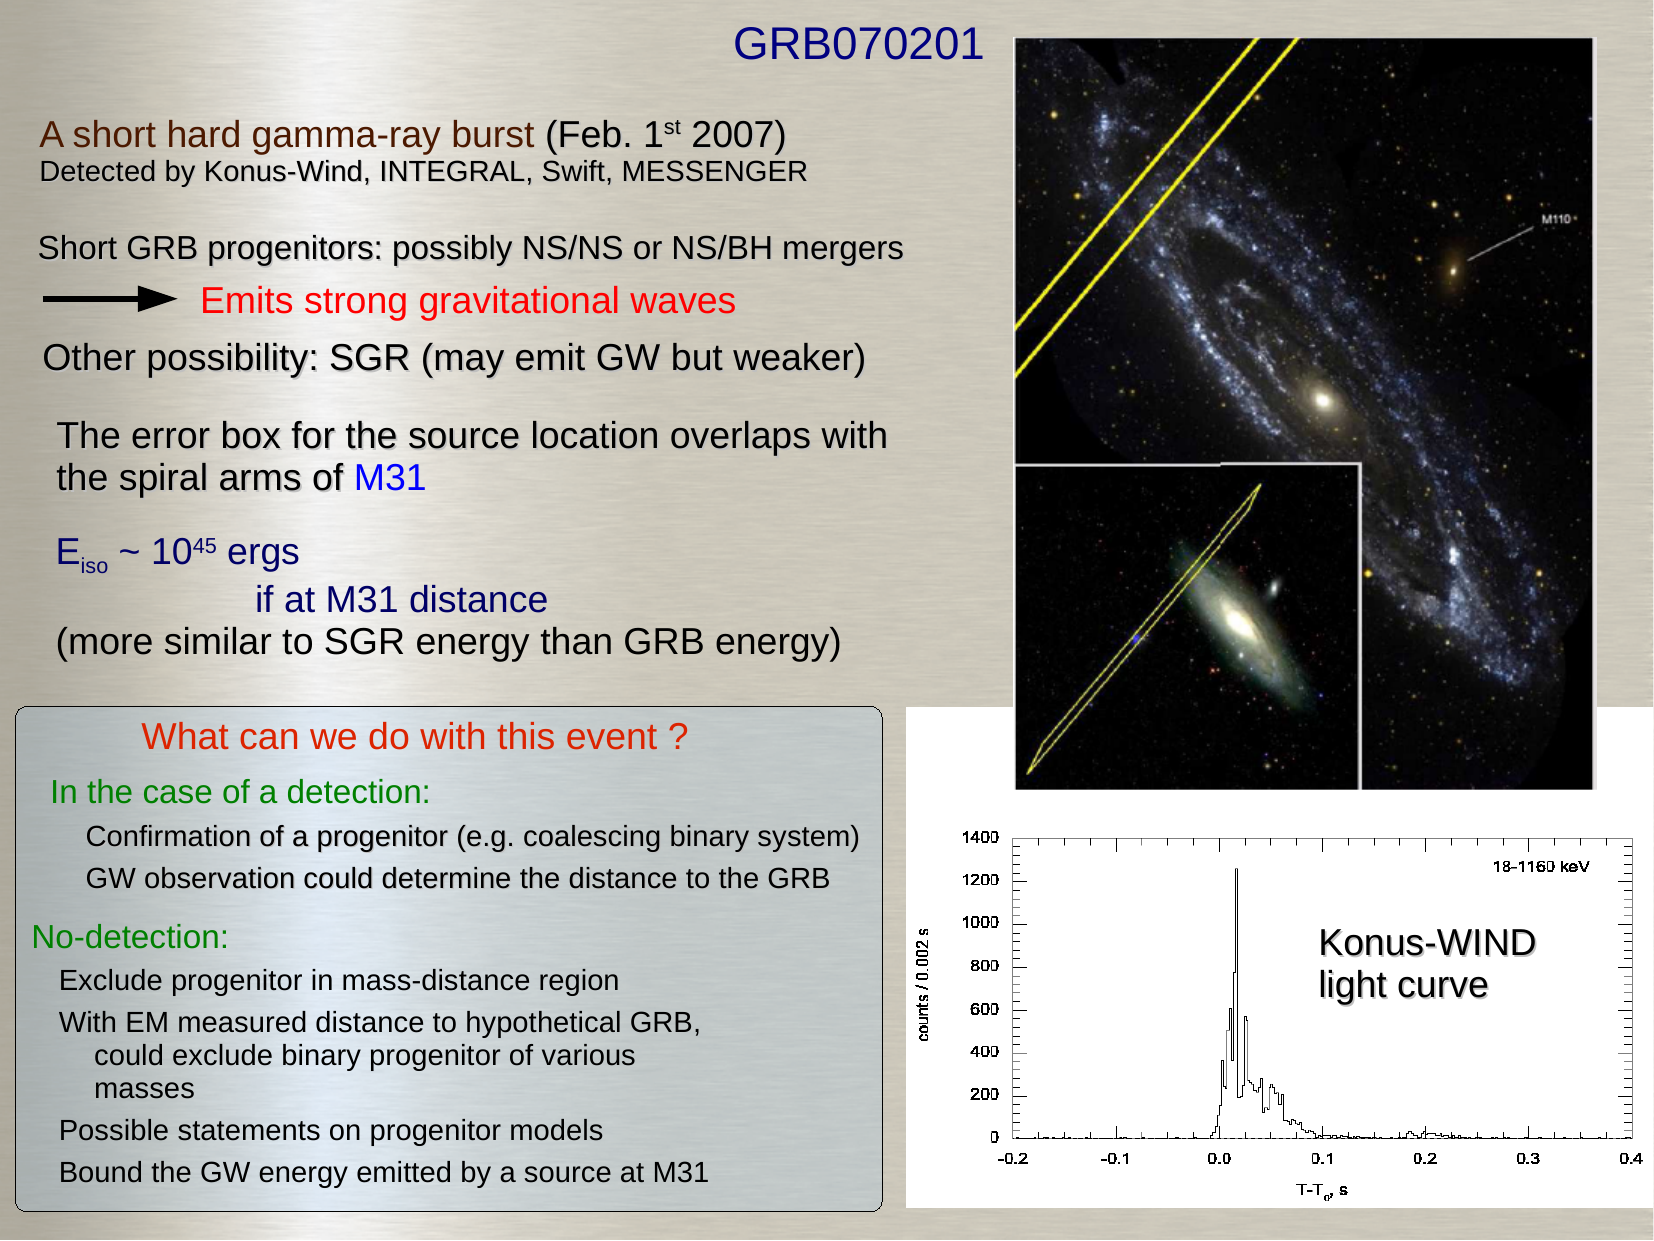

GRB070201
A short hard gamma-ray burst (Feb. 1st 2007)
Detected by Konus-Wind, INTEGRAL, Swift, MESSENGER
Short GRB progenitors: possibly NS/NS or NS/BH mergers
Emits strong gravitational waves
Other possibility: SGR (may emit GW but weaker)
The error box for the source location overlaps with
the spiral arms of M31
Eiso ~ 1045 ergs
 if at M31 distance
(more similar to SGR energy than GRB energy)
What can we do with this event ?
# In the case of a detection:
Confirmation of a progenitor (e.g. coalescing binary system)
GW observation could determine the distance to the GRB
 No-detection:
Exclude progenitor in mass-distance region
With EM measured distance to hypothetical GRB, could exclude binary progenitor of various masses
Possible statements on progenitor models
Bound the GW energy emitted by a source at M31
Konus-WIND
light curve